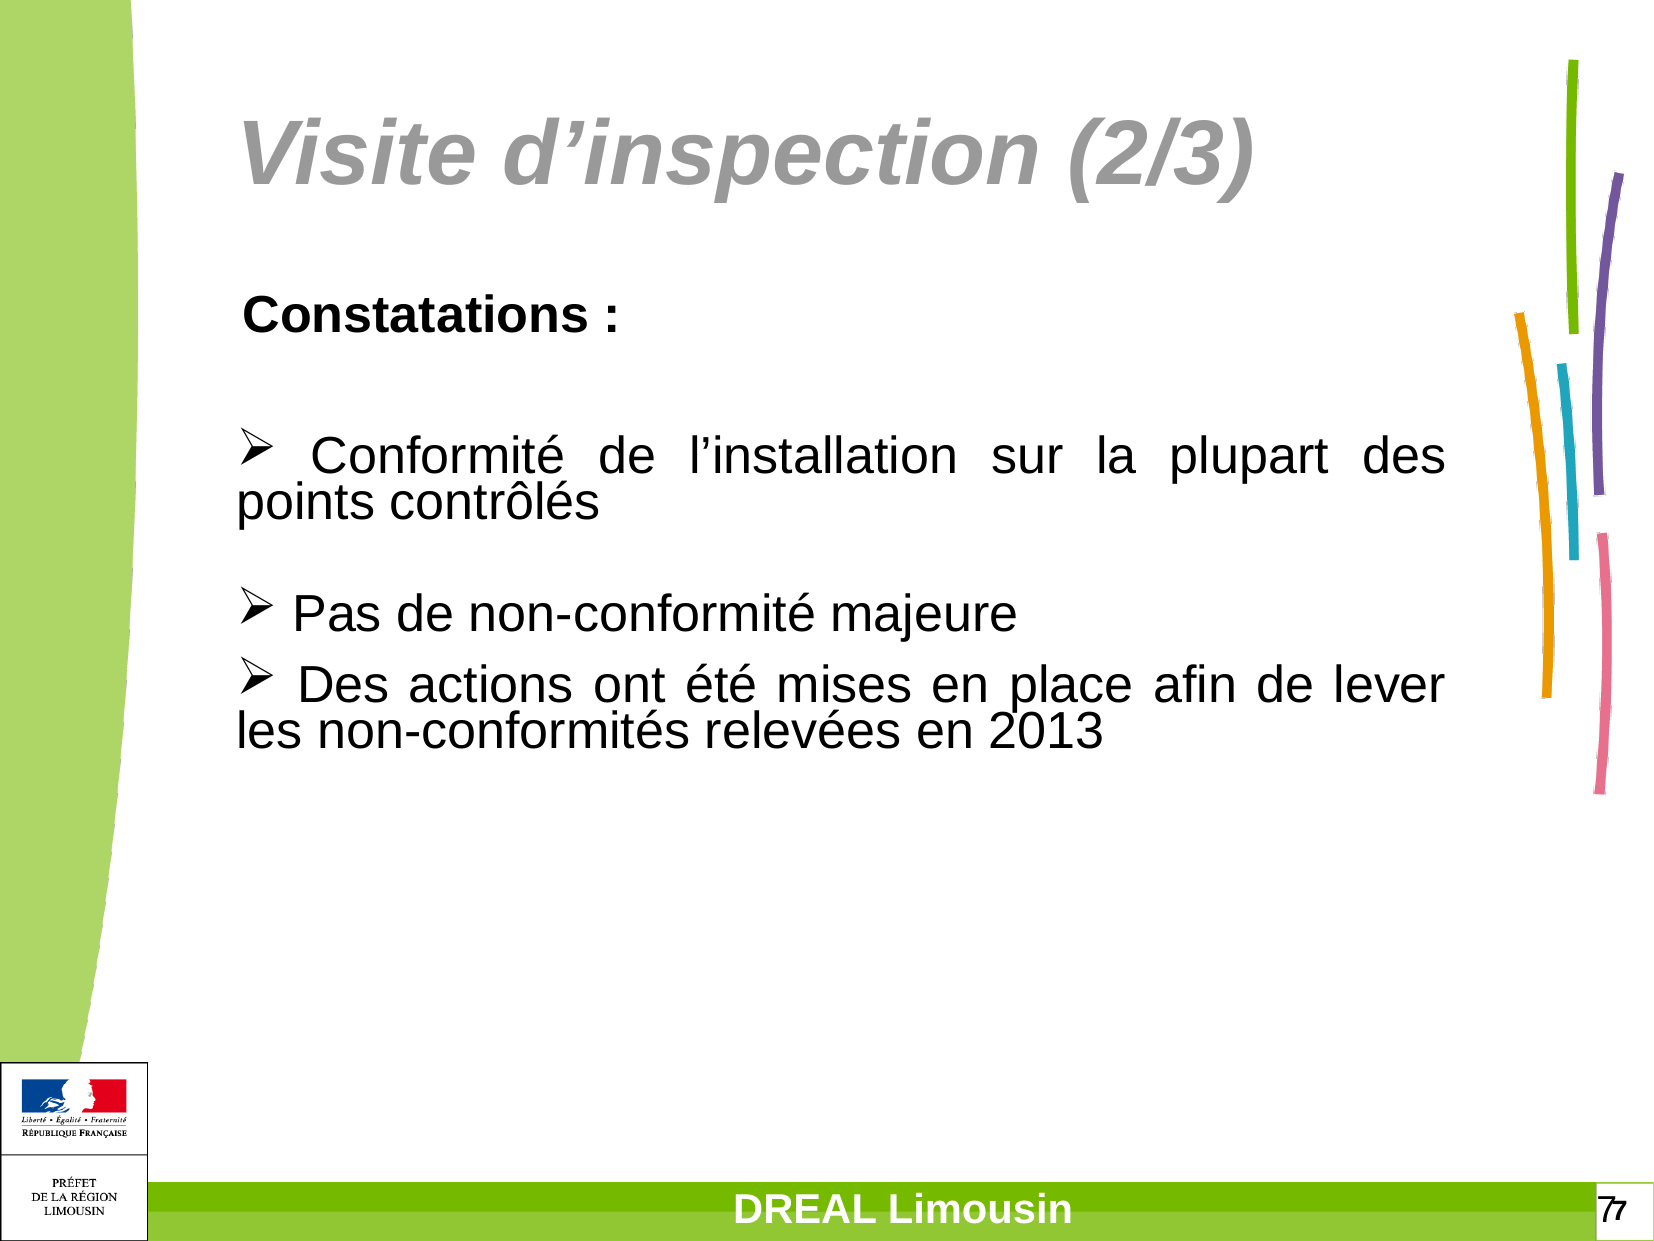

# Visite d’inspection (2/3)
Constatations :
 Conformité de l’installation sur la plupart des points contrôlés
 Pas de non-conformité majeure
 Des actions ont été mises en place afin de lever les non-conformités relevées en 2013
7
Assemblée générale DREAL lundi 25 mai 2009